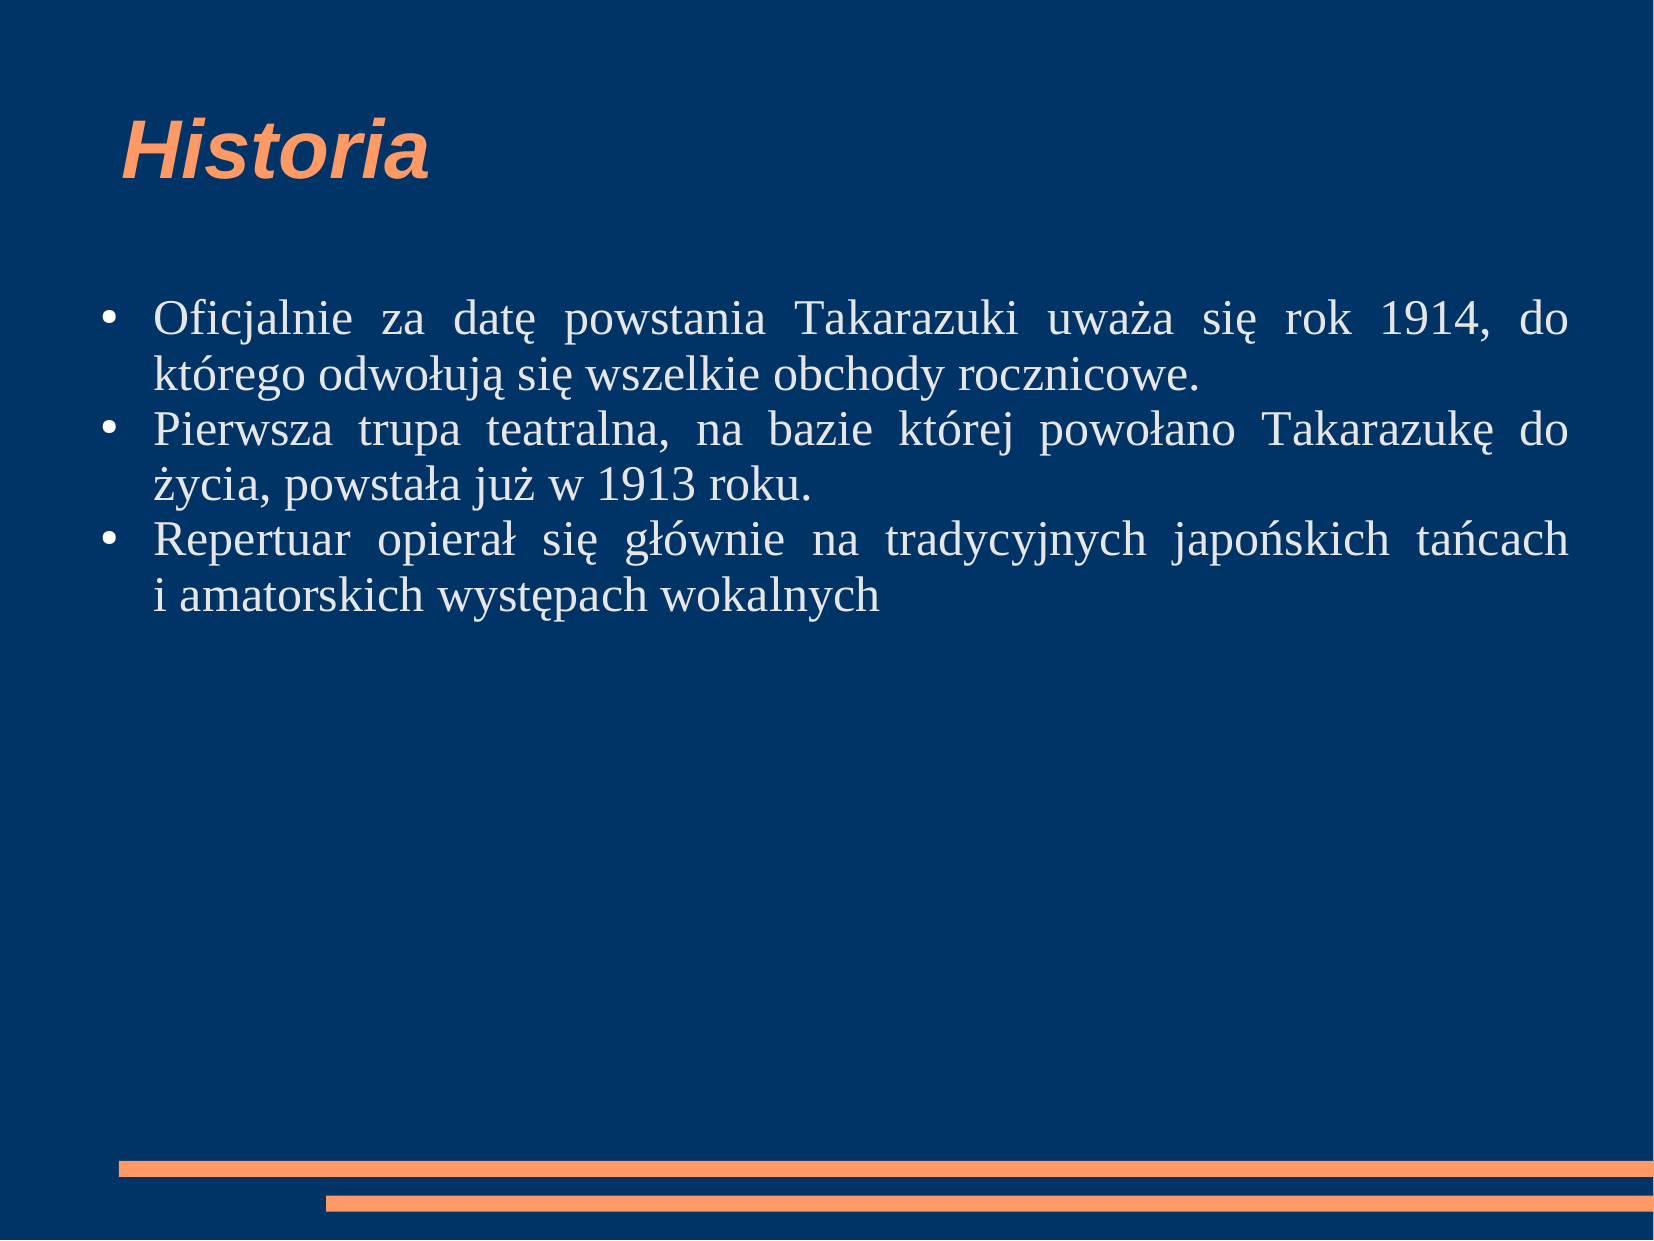

# Historia
Oficjalnie za datę powstania Takarazuki uważa się rok 1914, do którego odwołują się wszelkie obchody rocznicowe.
Pierwsza trupa teatralna, na bazie której powołano Takarazukę do życia, powstała już w 1913 roku.
Repertuar opierał się głównie na tradycyjnych japońskich tańcach i amatorskich występach wokalnych